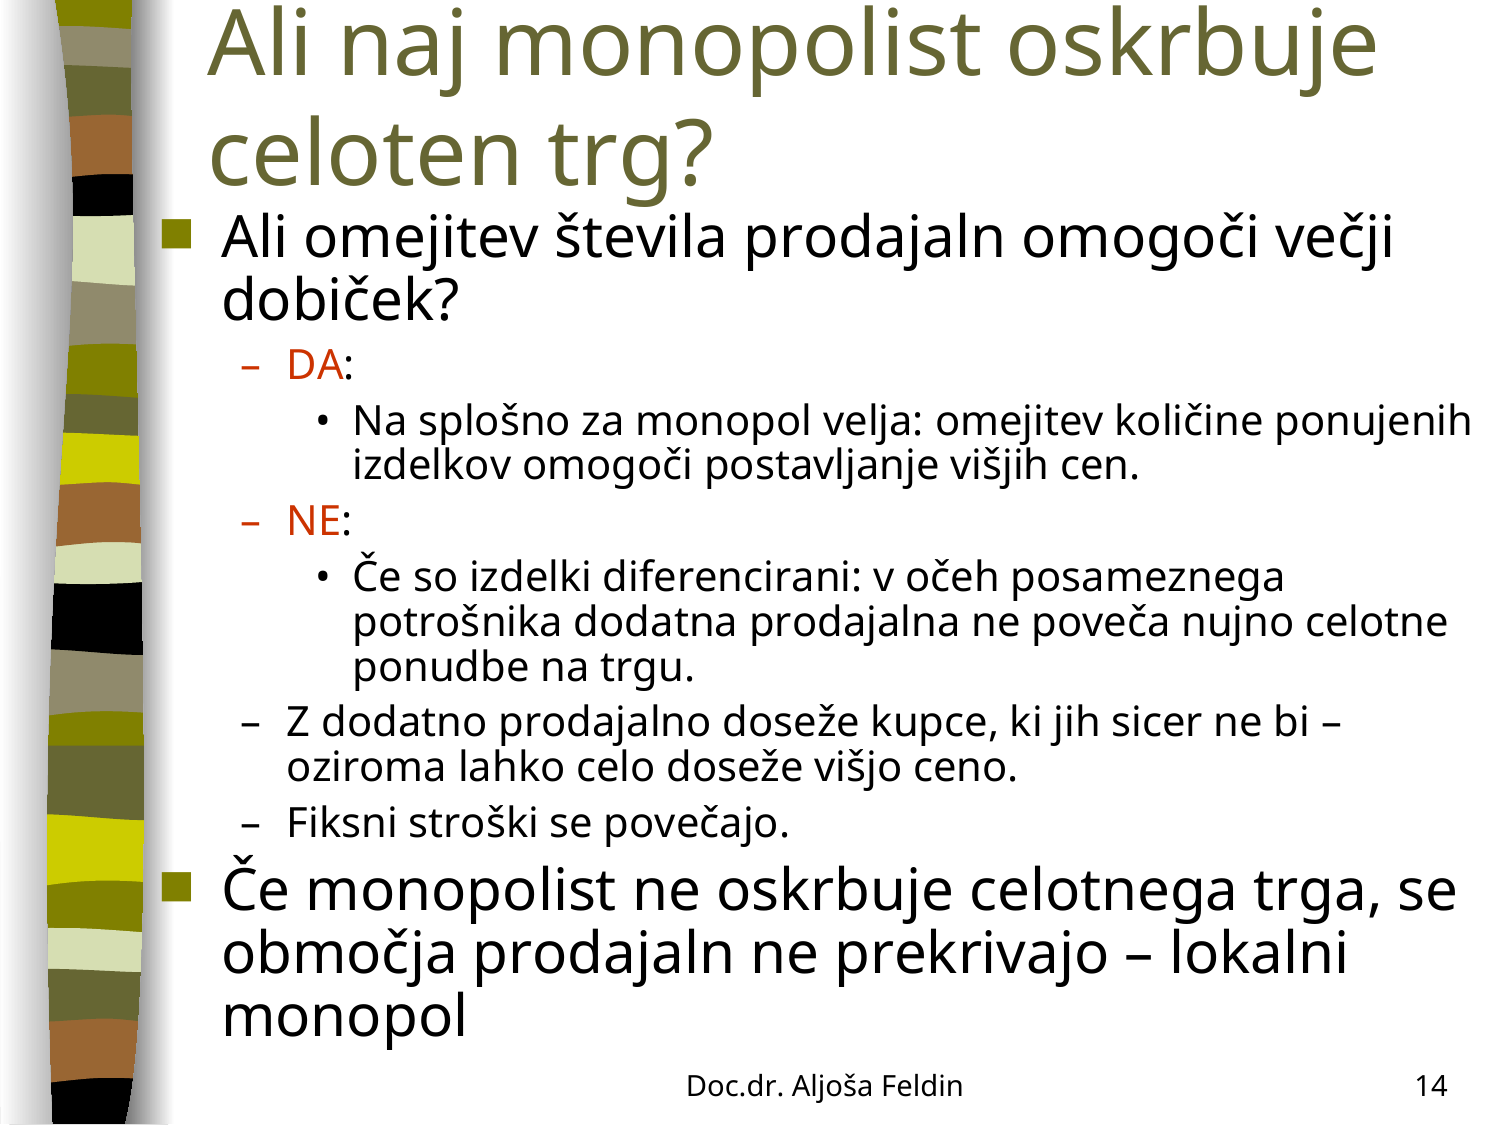

# Ali naj monopolist oskrbuje celoten trg?
Ali omejitev števila prodajaln omogoči večji dobiček?
DA:
Na splošno za monopol velja: omejitev količine ponujenih izdelkov omogoči postavljanje višjih cen.
NE:
Če so izdelki diferencirani: v očeh posameznega potrošnika dodatna prodajalna ne poveča nujno celotne ponudbe na trgu.
Z dodatno prodajalno doseže kupce, ki jih sicer ne bi – oziroma lahko celo doseže višjo ceno.
Fiksni stroški se povečajo.
Če monopolist ne oskrbuje celotnega trga, se območja prodajaln ne prekrivajo – lokalni monopol
Doc.dr. Aljoša Feldin